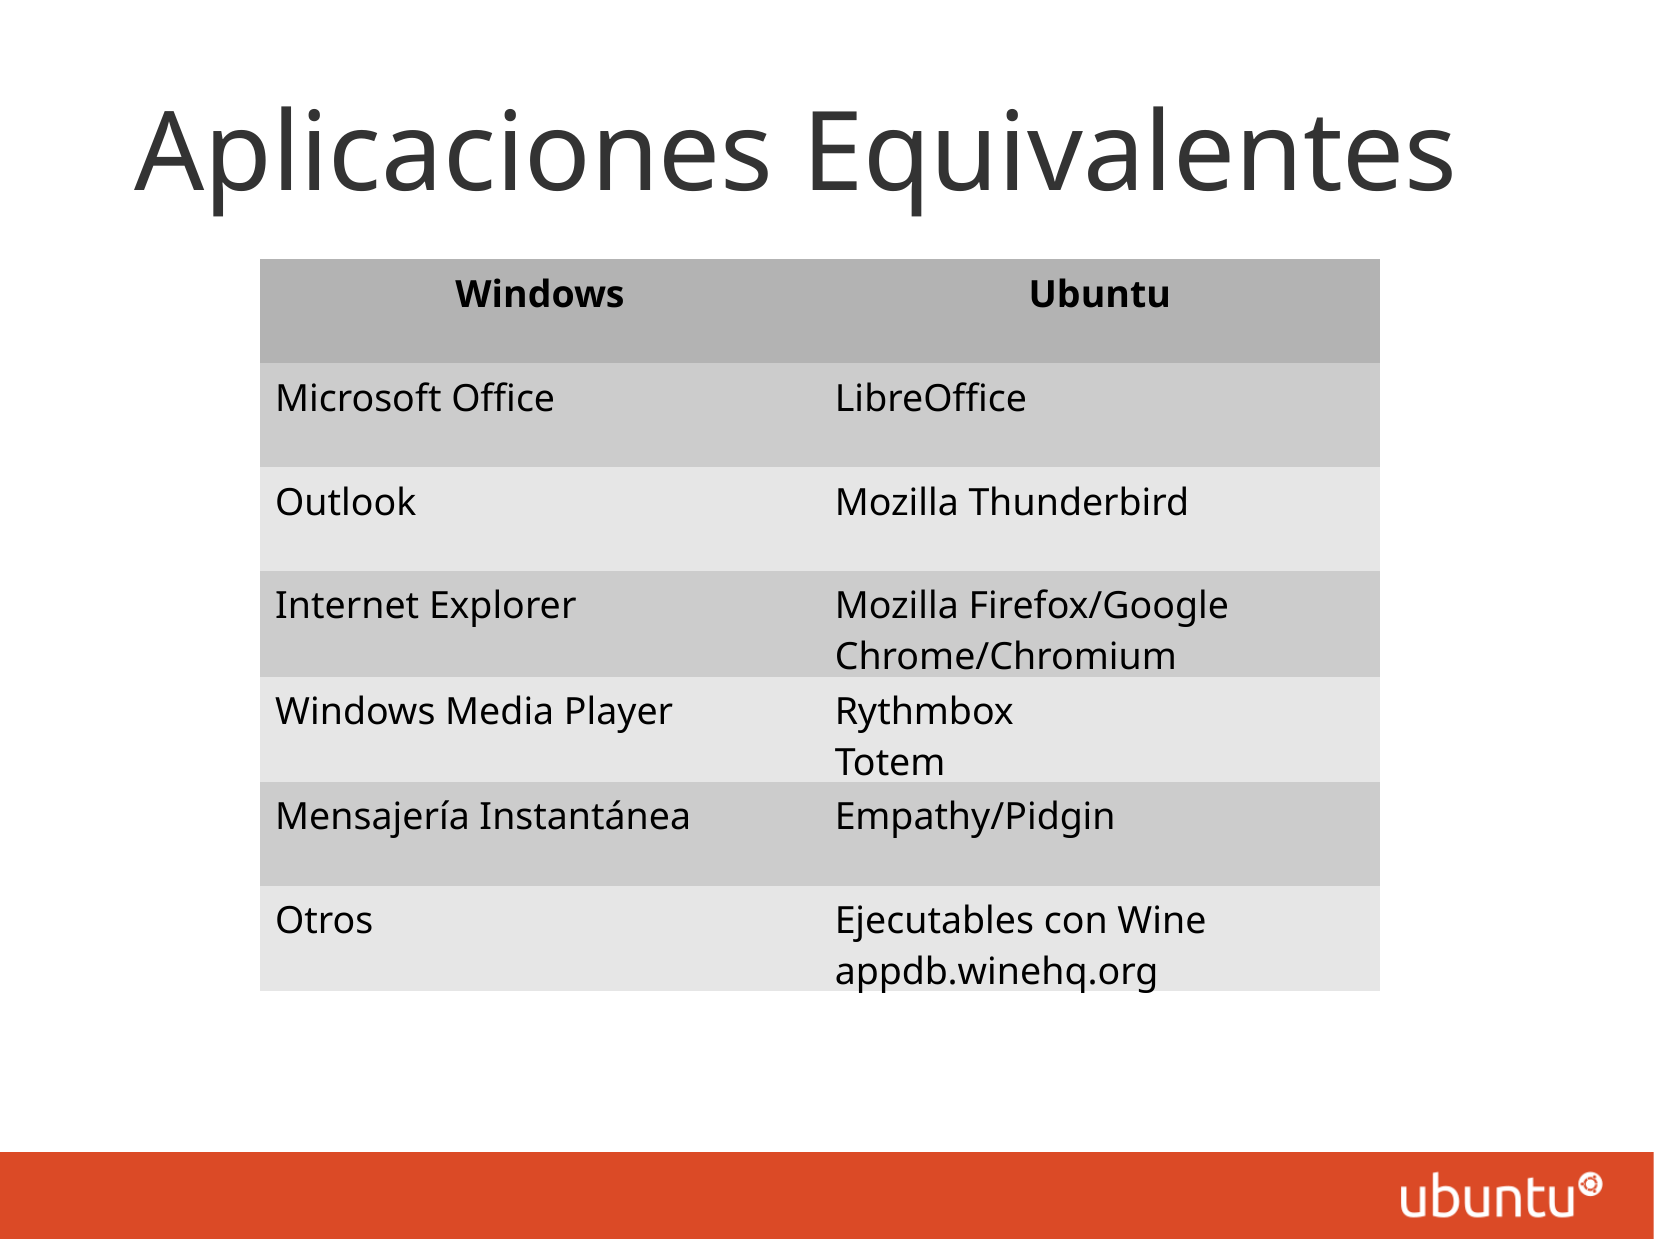

# Aplicaciones Equivalentes
| Windows | Ubuntu |
| --- | --- |
| Microsoft Office | LibreOffice |
| Outlook | Mozilla Thunderbird |
| Internet Explorer | Mozilla Firefox/Google Chrome/Chromium |
| Windows Media Player | Rythmbox Totem |
| Mensajería Instantánea | Empathy/Pidgin |
| Otros | Ejecutables con Wine appdb.winehq.org |